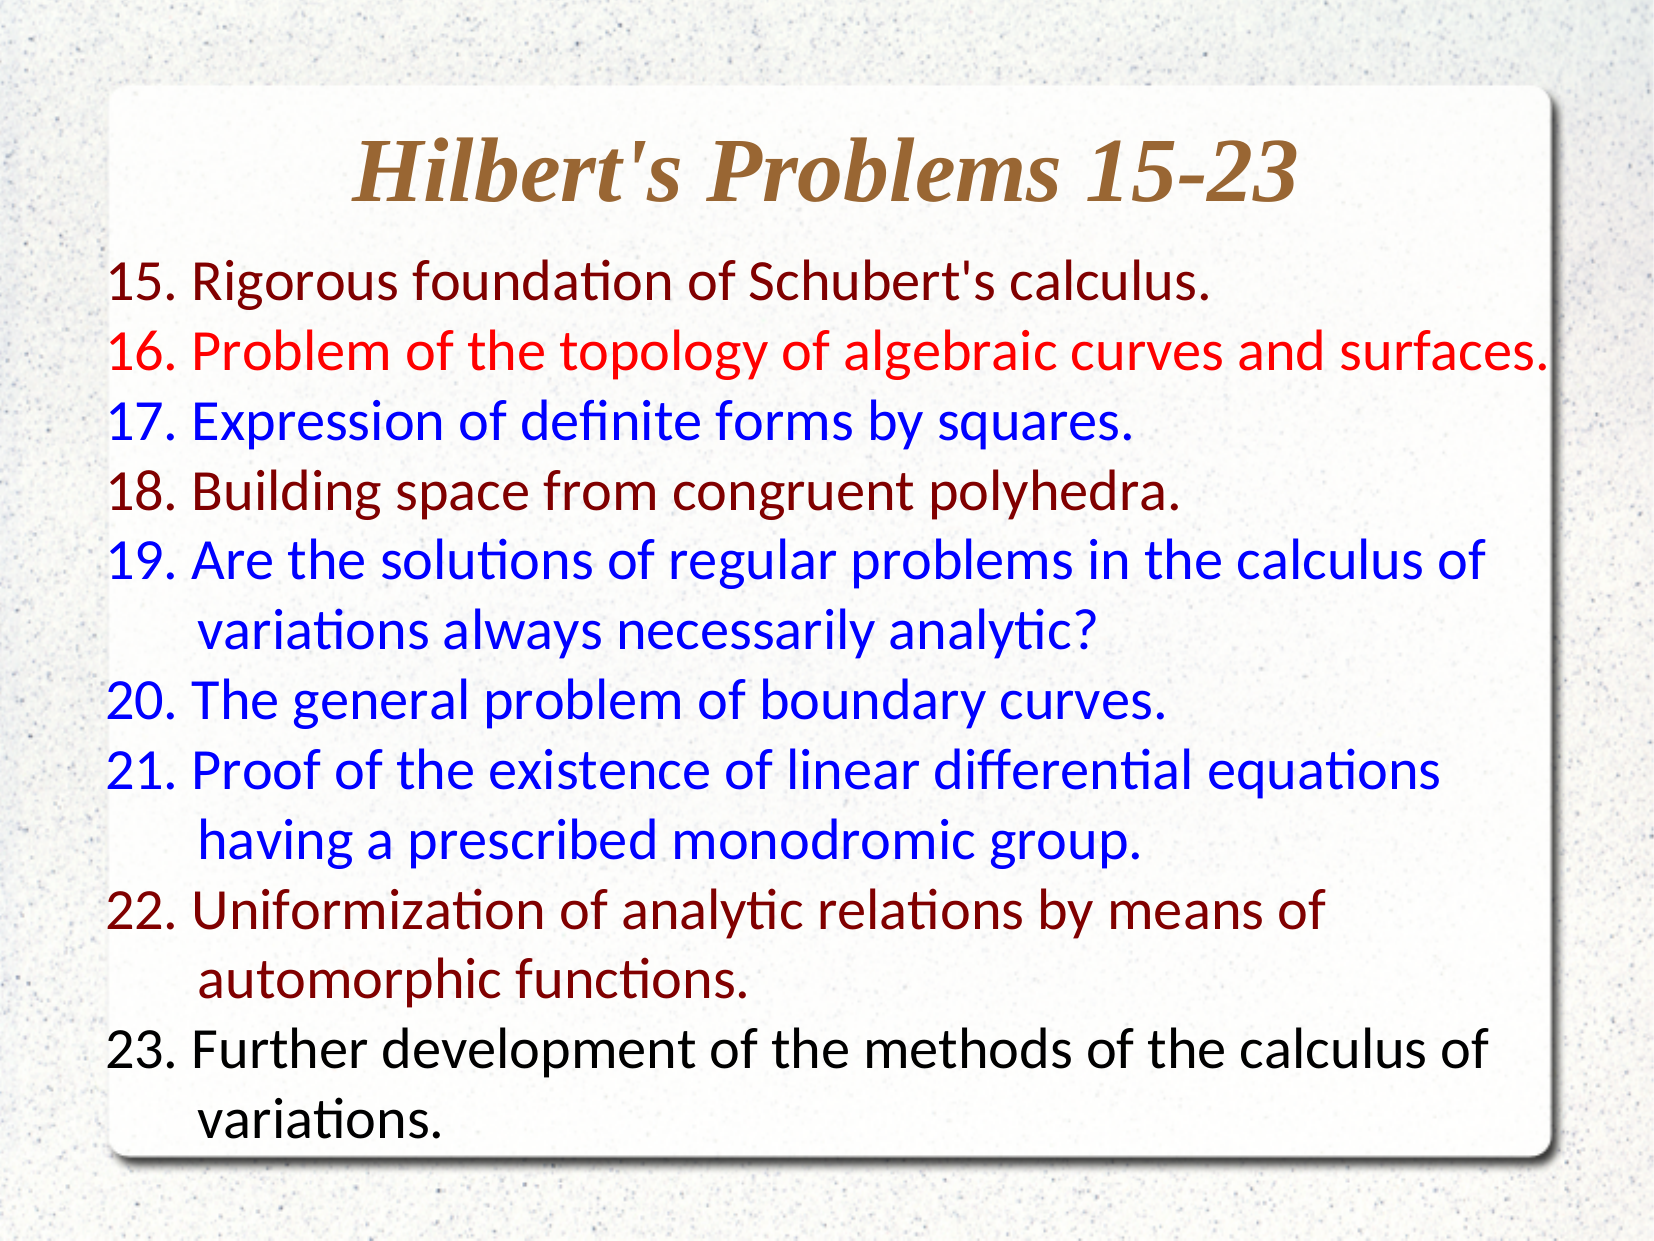

# Hilbert's Problems 15-23
15. Rigorous foundation of Schubert's calculus.
16. Problem of the topology of algebraic curves and surfaces.
17. Expression of definite forms by squares.
18. Building space from congruent polyhedra.
19. Are the solutions of regular problems in the calculus of
 variations always necessarily analytic?
20. The general problem of boundary curves.
21. Proof of the existence of linear differential equations
 having a prescribed monodromic group.
22. Uniformization of analytic relations by means of
 automorphic functions.
23. Further development of the methods of the calculus of
 variations.